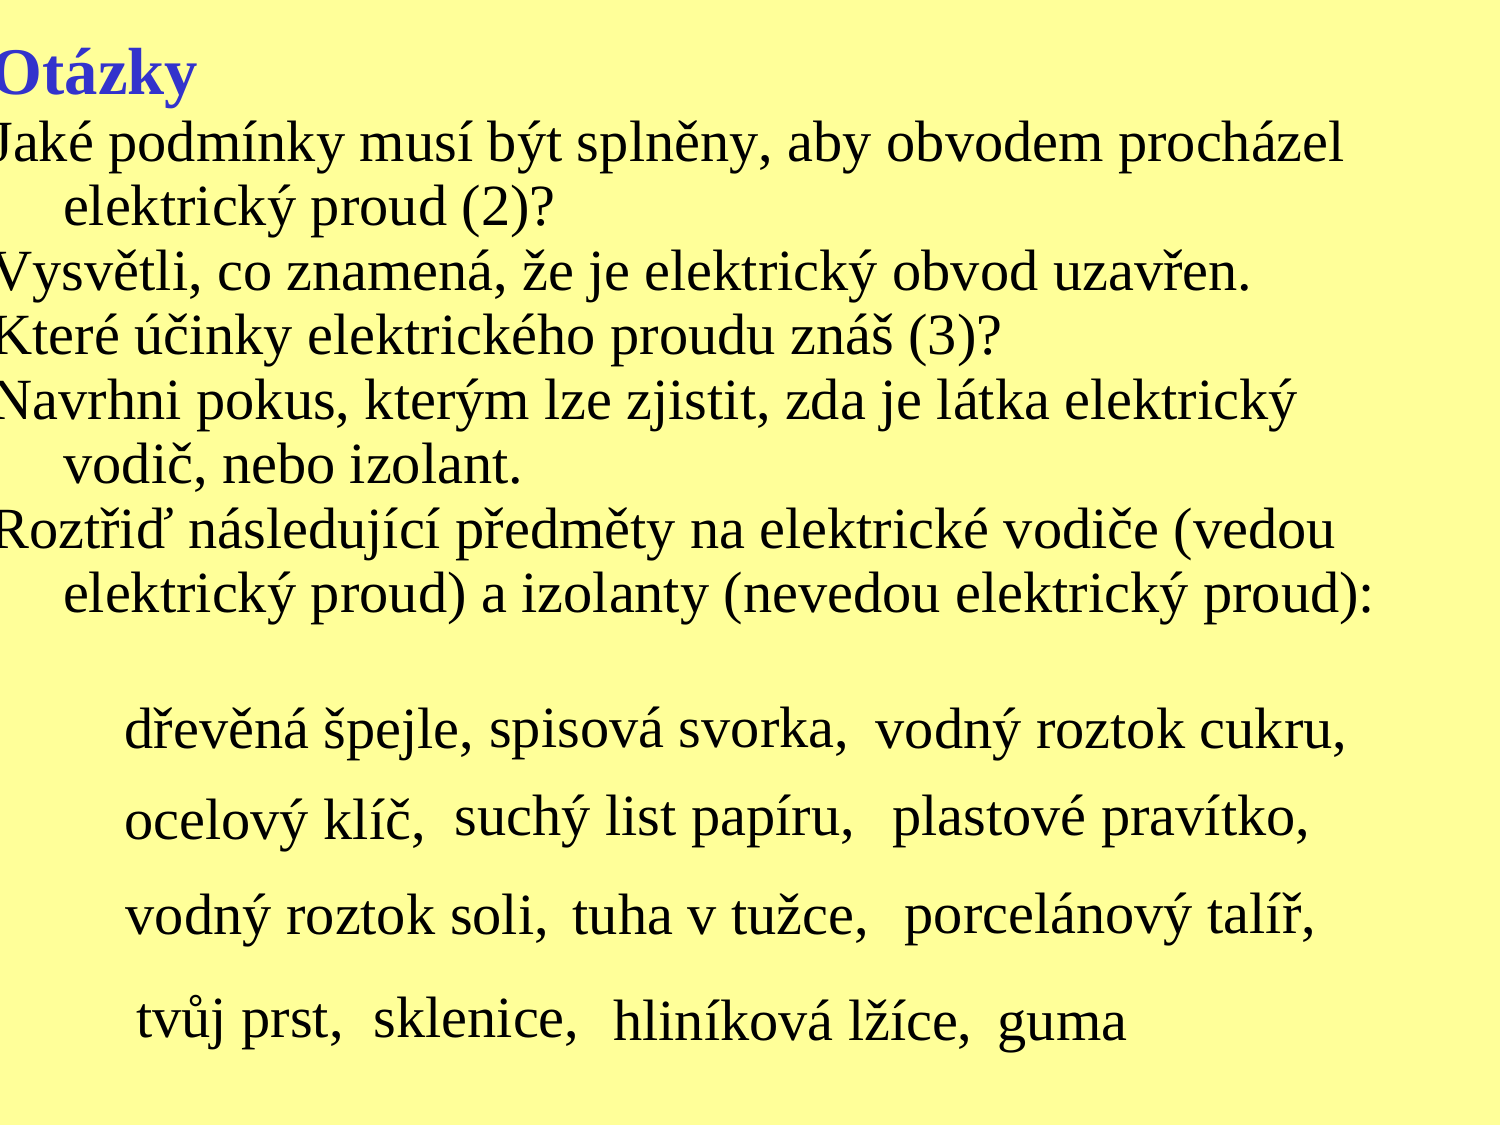

Otázky
Jaké podmínky musí být splněny, aby obvodem procházel
 elektrický proud (2)?
Vysvětli, co znamená, že je elektrický obvod uzavřen.
Které účinky elektrického proudu znáš (3)?
Navrhni pokus, kterým lze zjistit, zda je látka elektrický
 vodič, nebo izolant.
Roztřiď následující předměty na elektrické vodiče (vedou
 elektrický proud) a izolanty (nevedou elektrický proud):
spisová svorka,
dřevěná špejle,
vodný roztok cukru,
suchý list papíru,
plastové pravítko,
ocelový klíč,
porcelánový talíř,
vodný roztok soli,
tuha v tužce,
tvůj prst,
sklenice,
hliníková lžíce,
guma